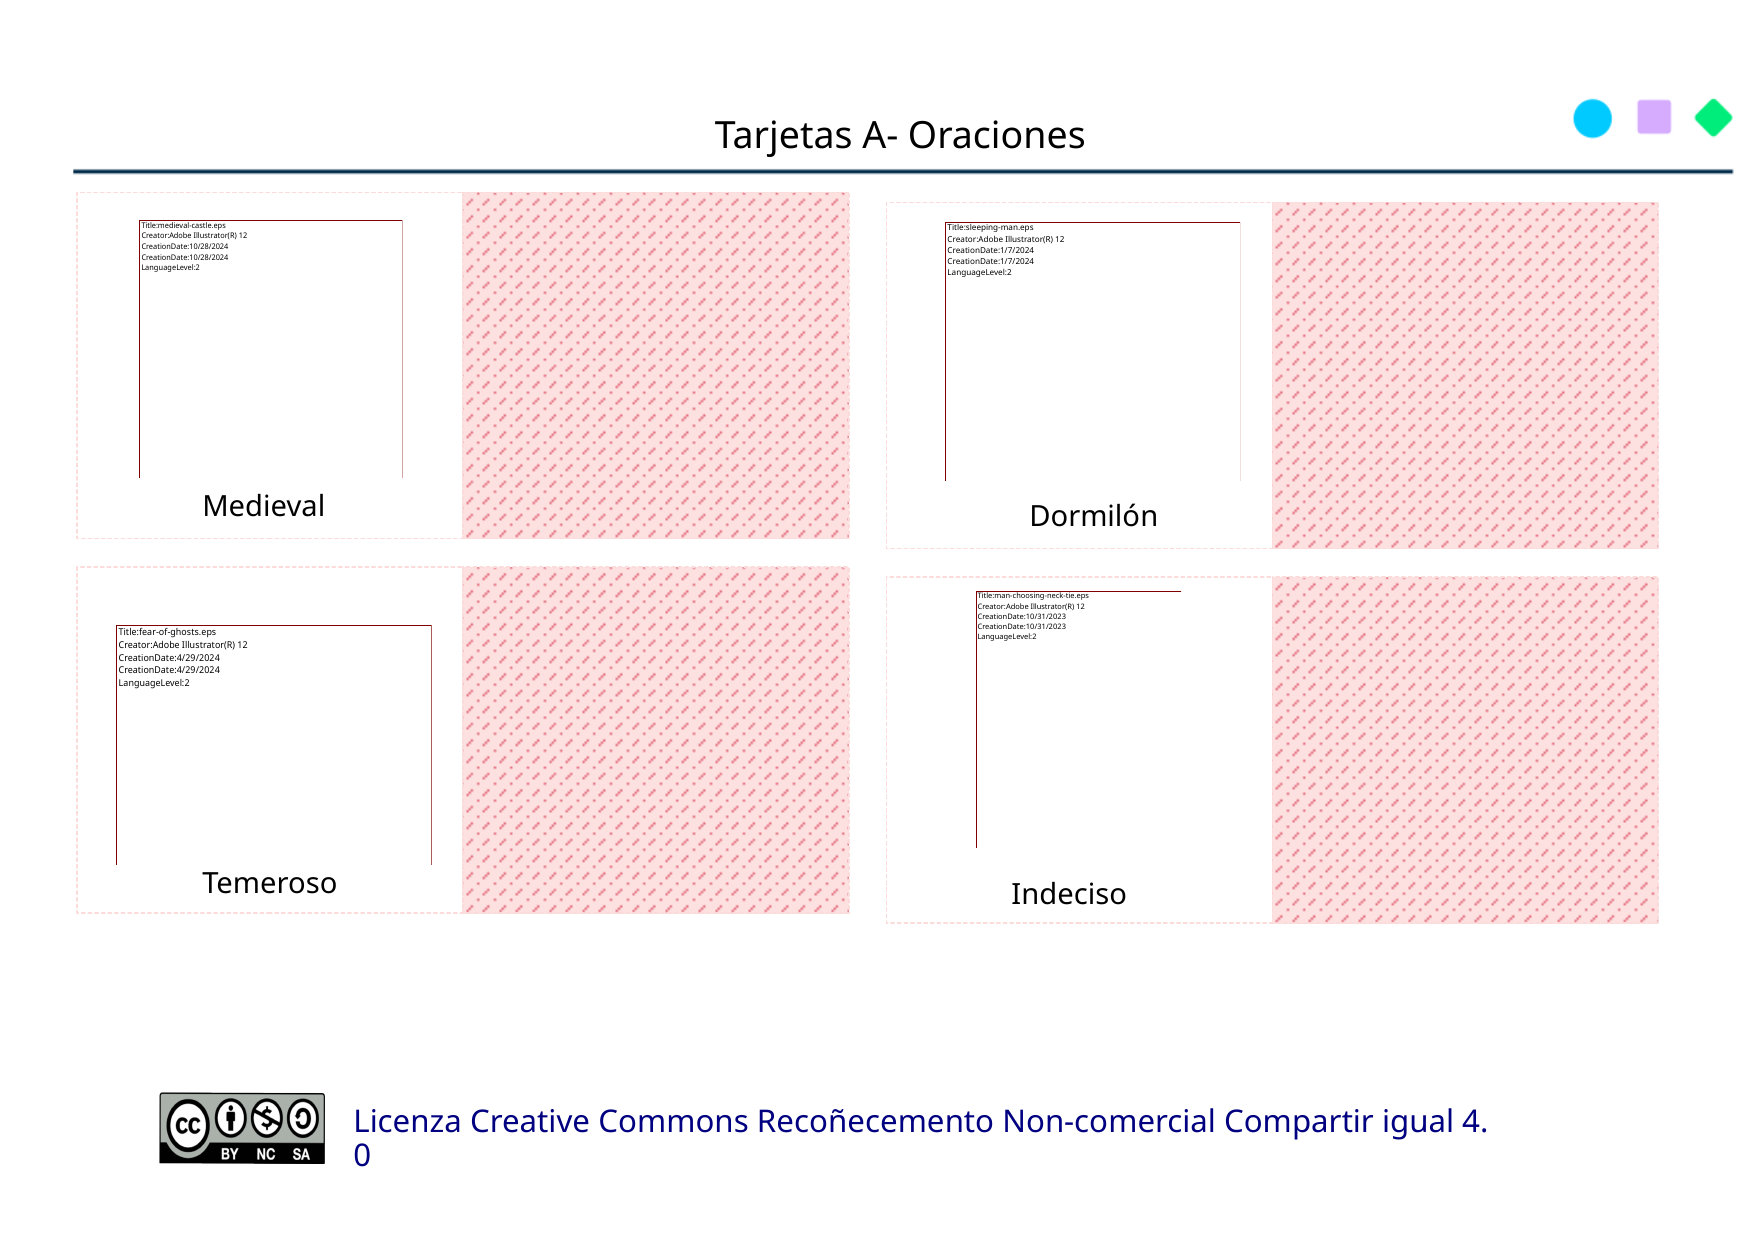

Tarjetas A- Oraciones
Medieval
Dormilón
Temeroso
Indeciso
Licenza Creative Commons Recoñecemento Non-comercial Compartir igual 4.0